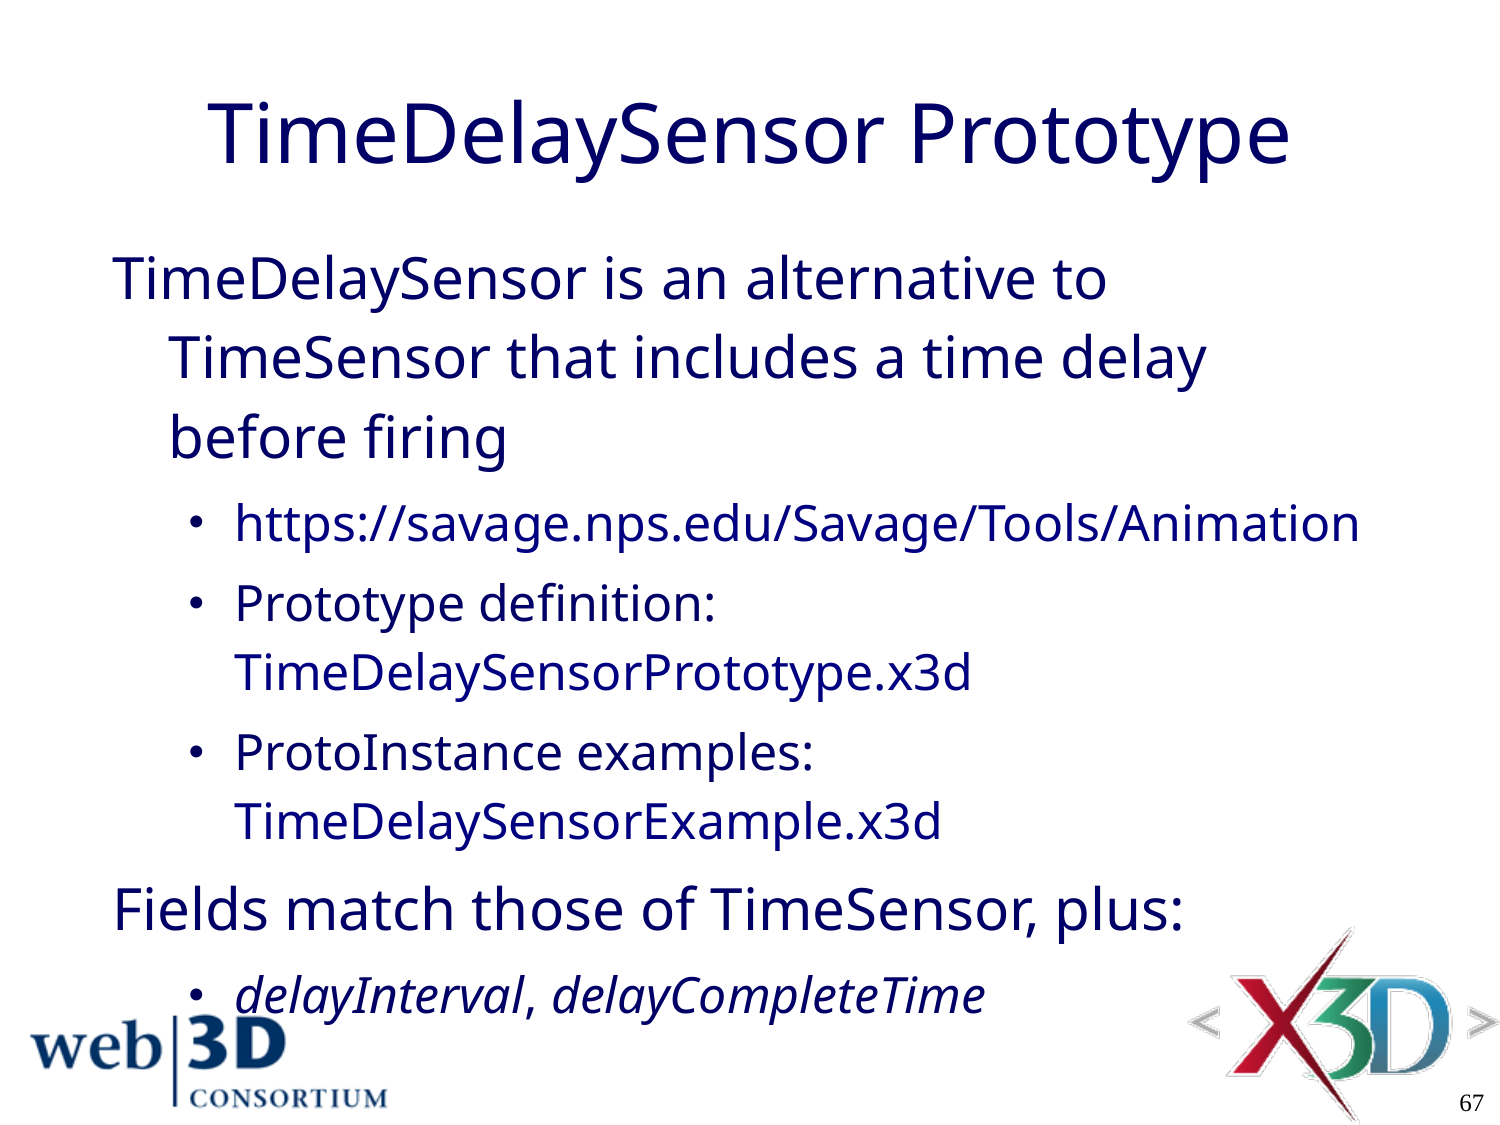

# TimeDelaySensor Prototype
TimeDelaySensor is an alternative to TimeSensor that includes a time delay before firing
https://savage.nps.edu/Savage/Tools/Animation
Prototype definition: TimeDelaySensorPrototype.x3d
ProtoInstance examples: TimeDelaySensorExample.x3d
Fields match those of TimeSensor, plus:
delayInterval, delayCompleteTime